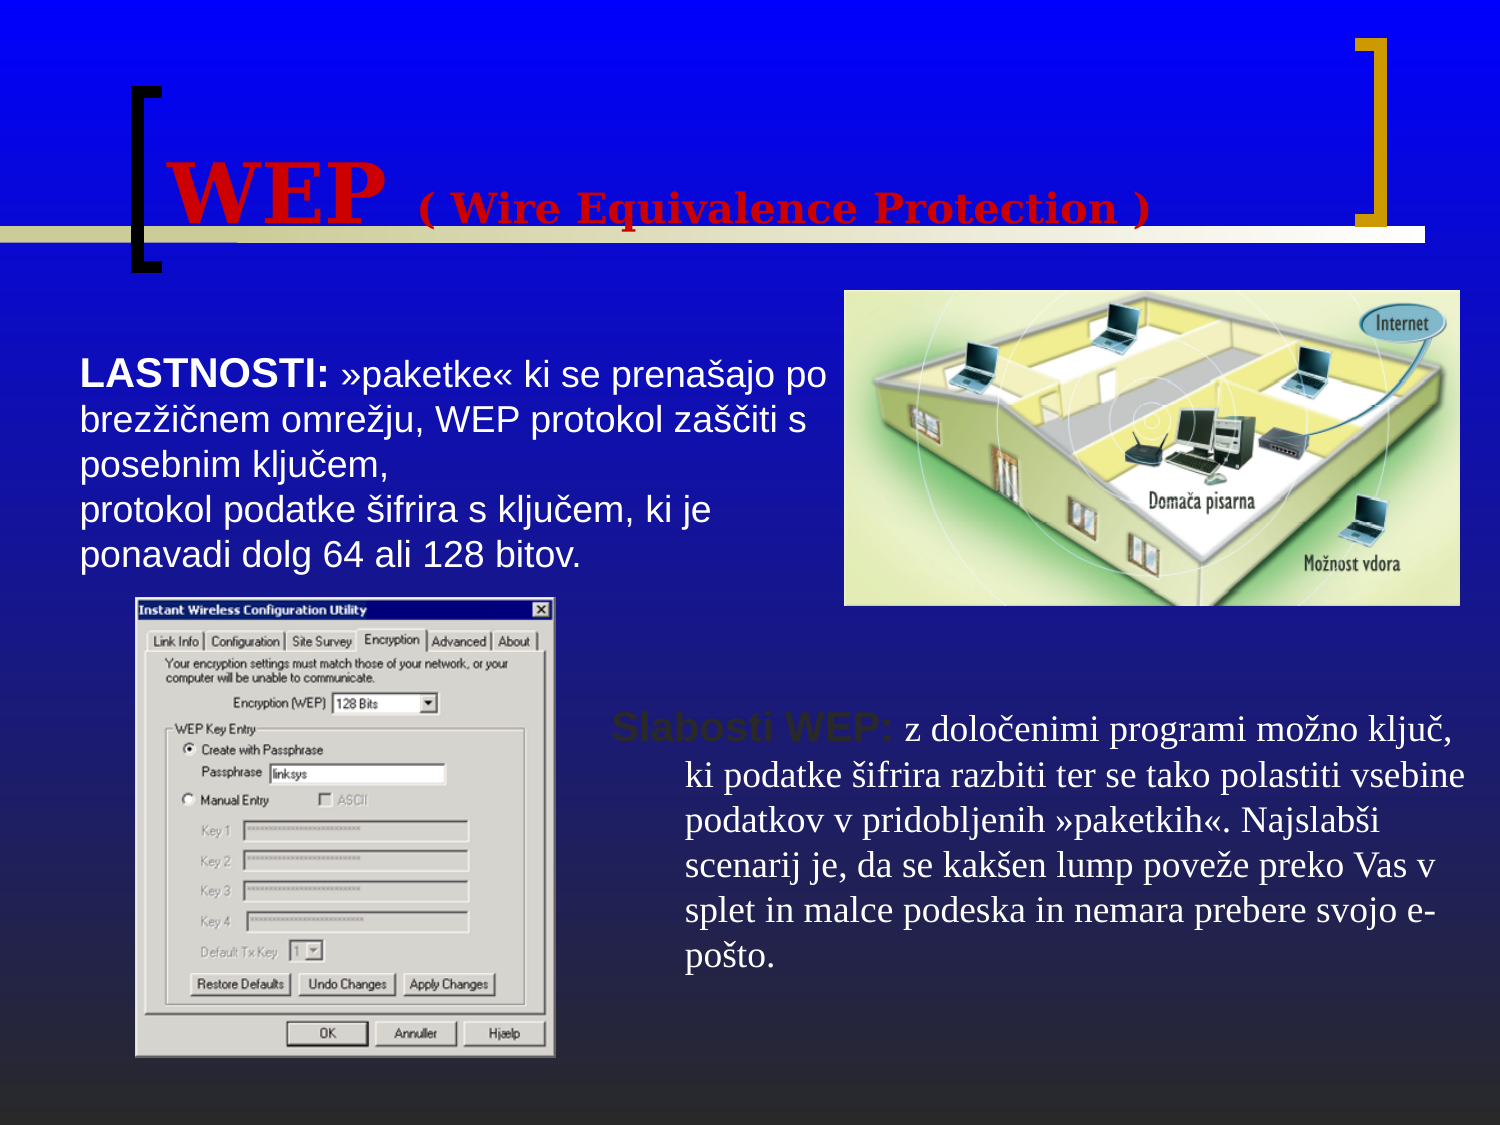

# WEP ( Wire Equivalence Protection )
LASTNOSTI: »paketke« ki se prenašajo po brezžičnem omrežju, WEP protokol zaščiti s posebnim ključem,
protokol podatke šifrira s ključem, ki je ponavadi dolg 64 ali 128 bitov.
Slabosti WEP: z določenimi programi možno ključ, ki podatke šifrira razbiti ter se tako polastiti vsebine podatkov v pridobljenih »paketkih«. Najslabši scenarij je, da se kakšen lump poveže preko Vas v splet in malce podeska in nemara prebere svojo e-pošto.